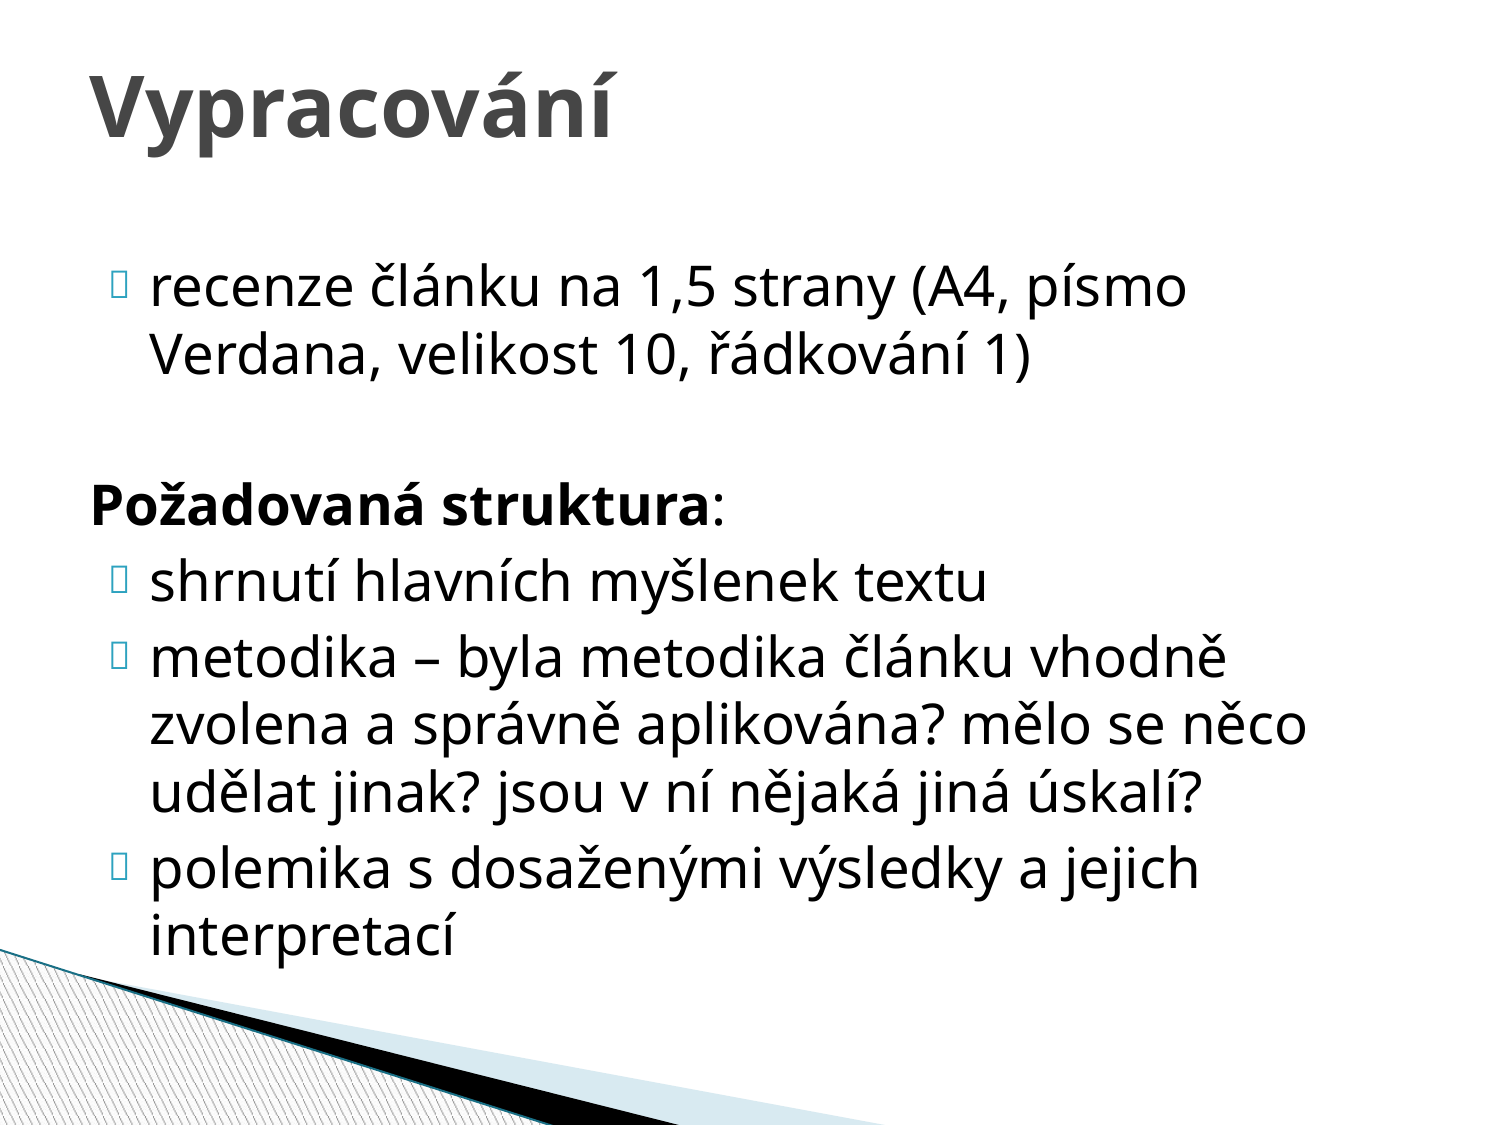

Vypracování
# recenze článku na 1,5 strany (A4, písmo Verdana, velikost 10, řádkování 1)
Požadovaná struktura:
shrnutí hlavních myšlenek textu
metodika – byla metodika článku vhodně zvolena a správně aplikována? mělo se něco udělat jinak? jsou v ní nějaká jiná úskalí?
polemika s dosaženými výsledky a jejich interpretací